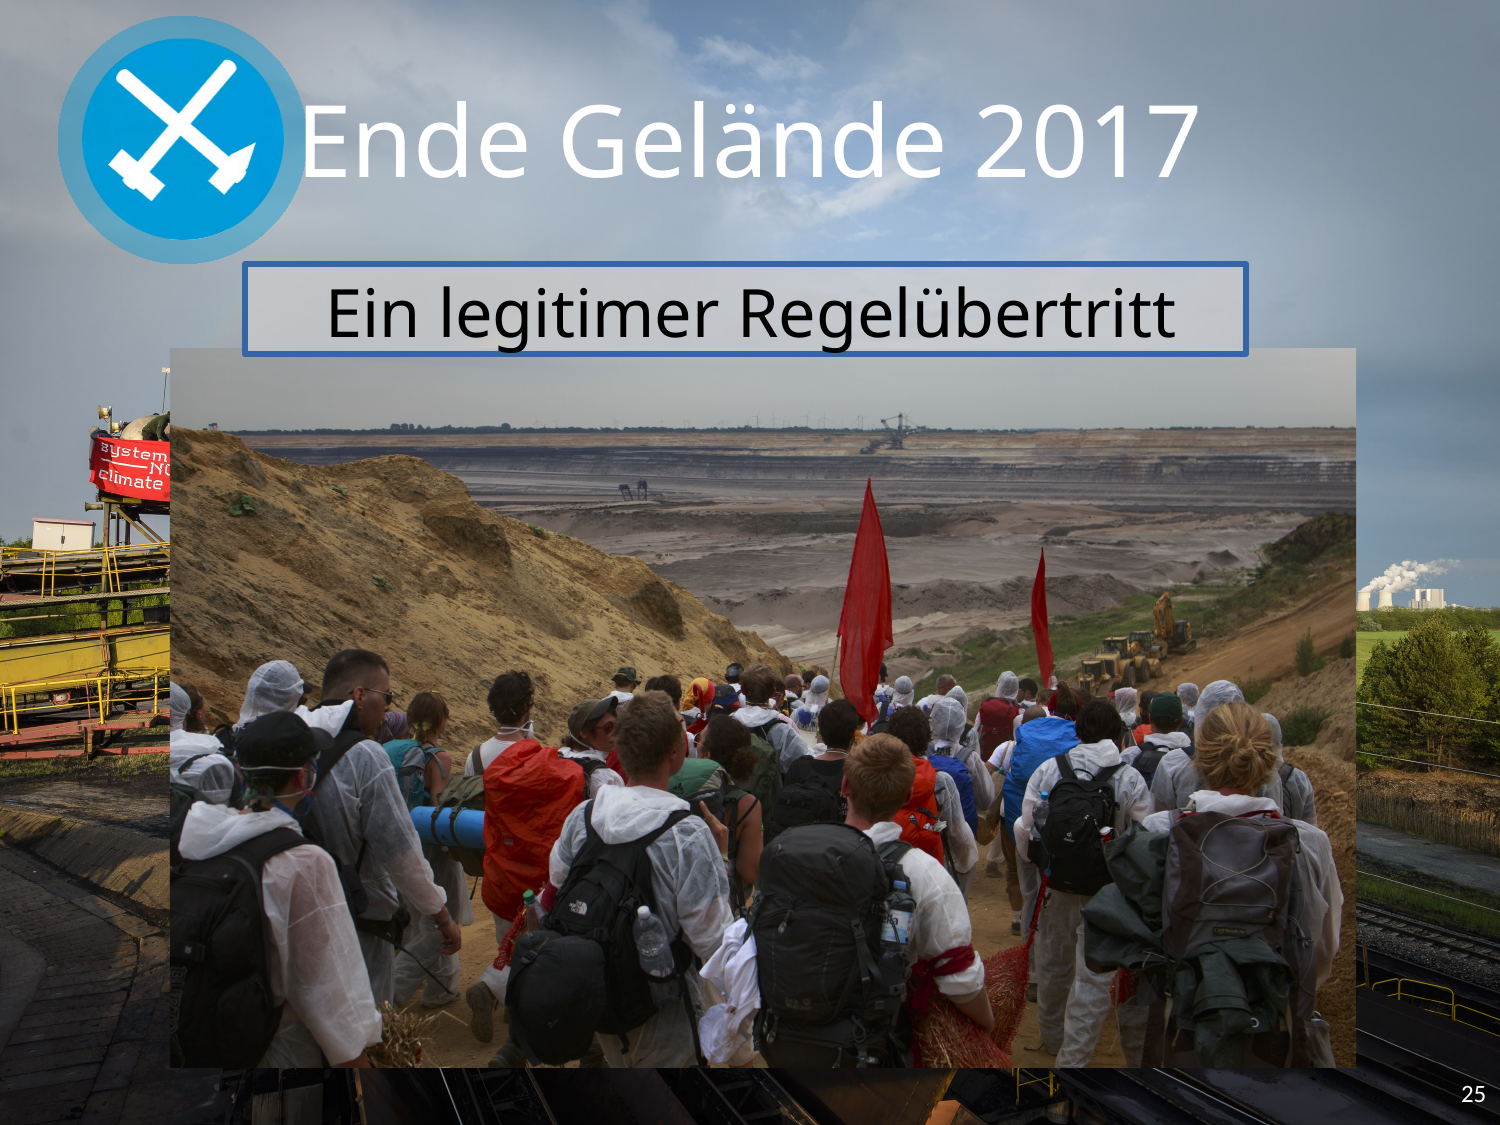

# Ende Gelände 2017
Ein legitimer Regelübertritt
25